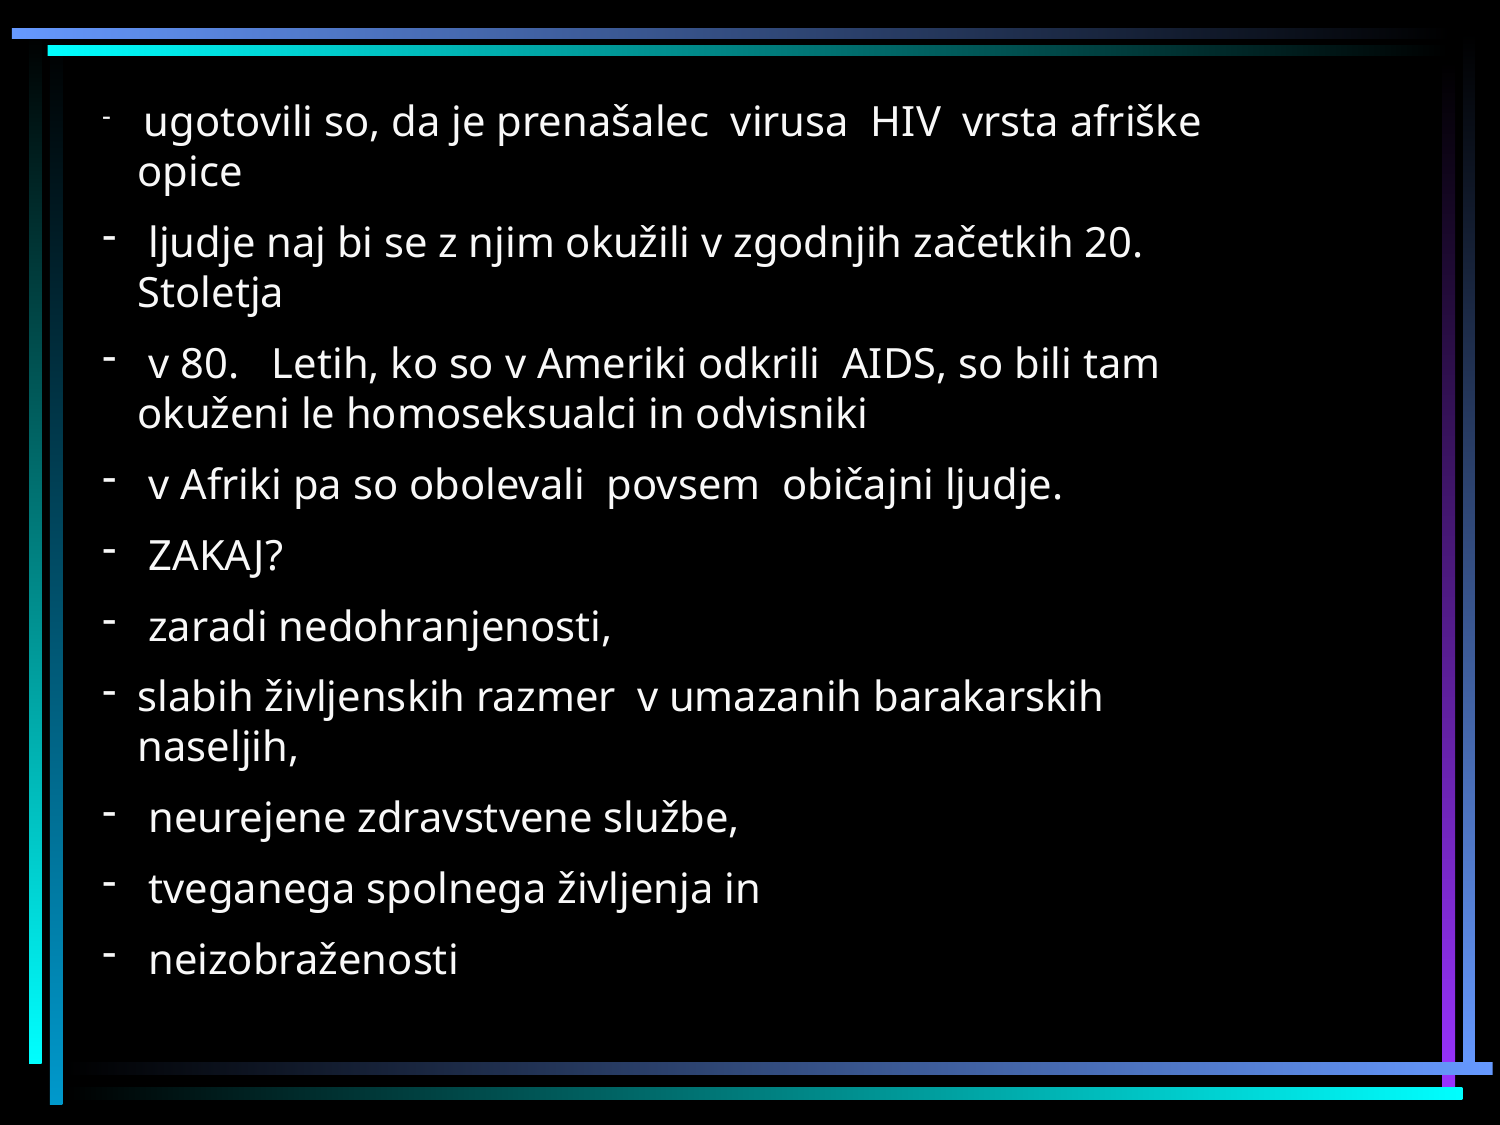

ugotovili so, da je prenašalec virusa HIV vrsta afriške opice
 ljudje naj bi se z njim okužili v zgodnjih začetkih 20. Stoletja
 v 80. Letih, ko so v Ameriki odkrili AIDS, so bili tam okuženi le homoseksualci in odvisniki
 v Afriki pa so obolevali povsem običajni ljudje.
 ZAKAJ?
 zaradi nedohranjenosti,
slabih življenskih razmer v umazanih barakarskih naseljih,
 neurejene zdravstvene službe,
 tveganega spolnega življenja in
 neizobraženosti